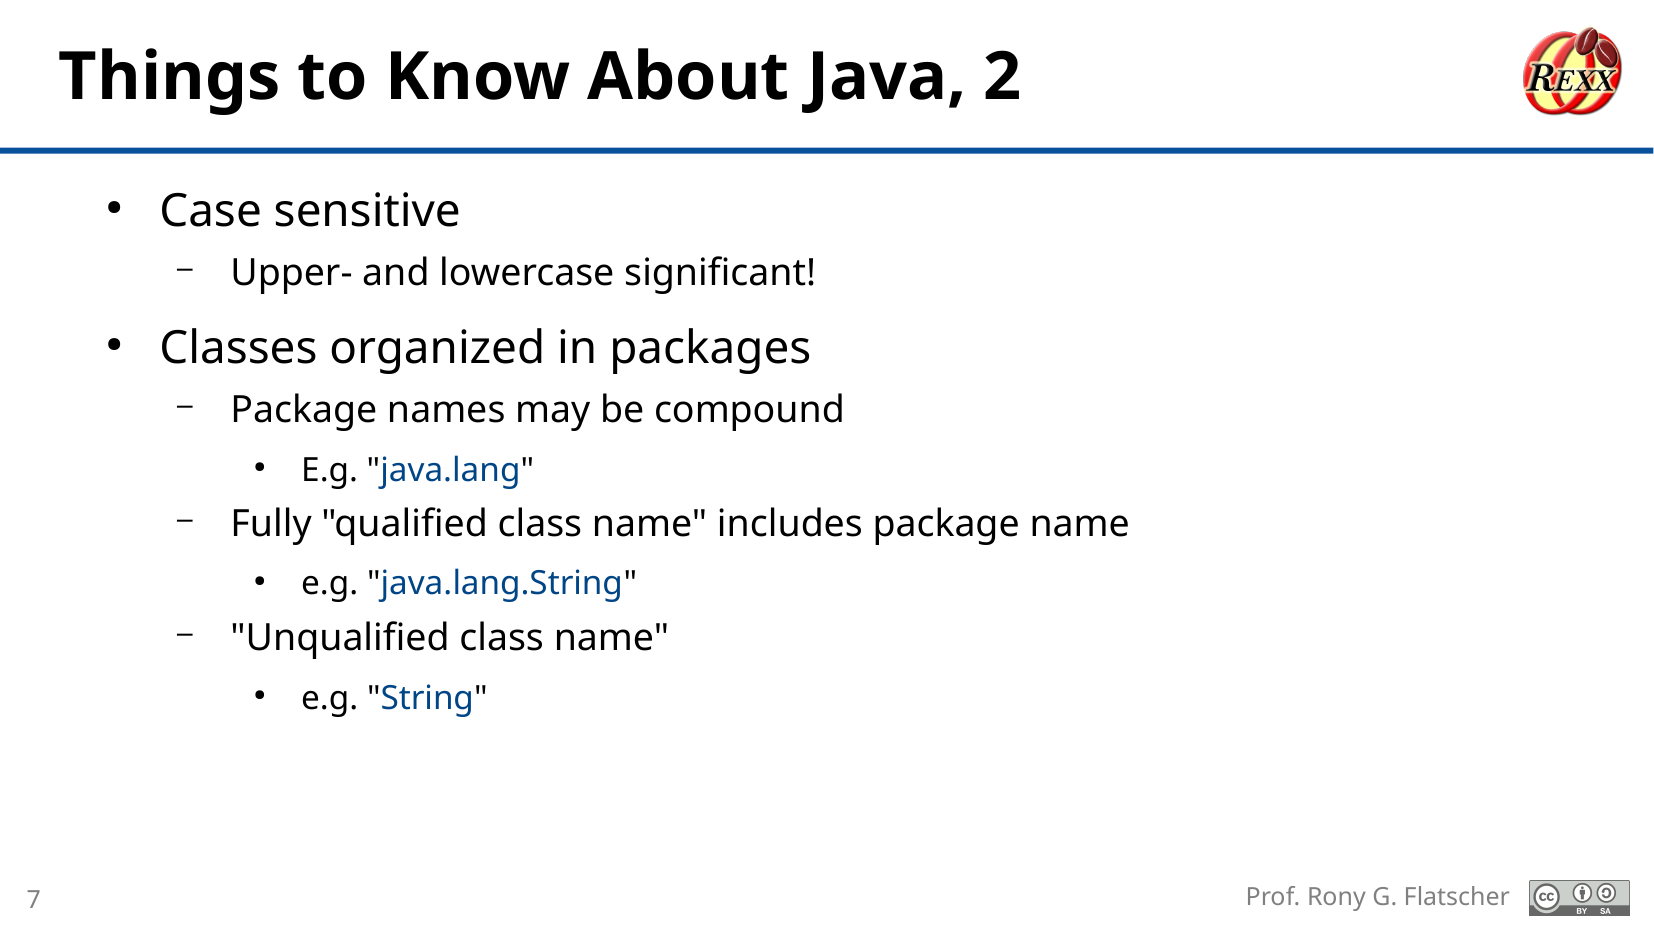

# Things to Know About Java, 2
Case sensitive
Upper- and lowercase significant!
Classes organized in packages
Package names may be compound
E.g. "java.lang"
Fully "qualified class name" includes package name
e.g. "java.lang.String"
"Unqualified class name"
e.g. "String"